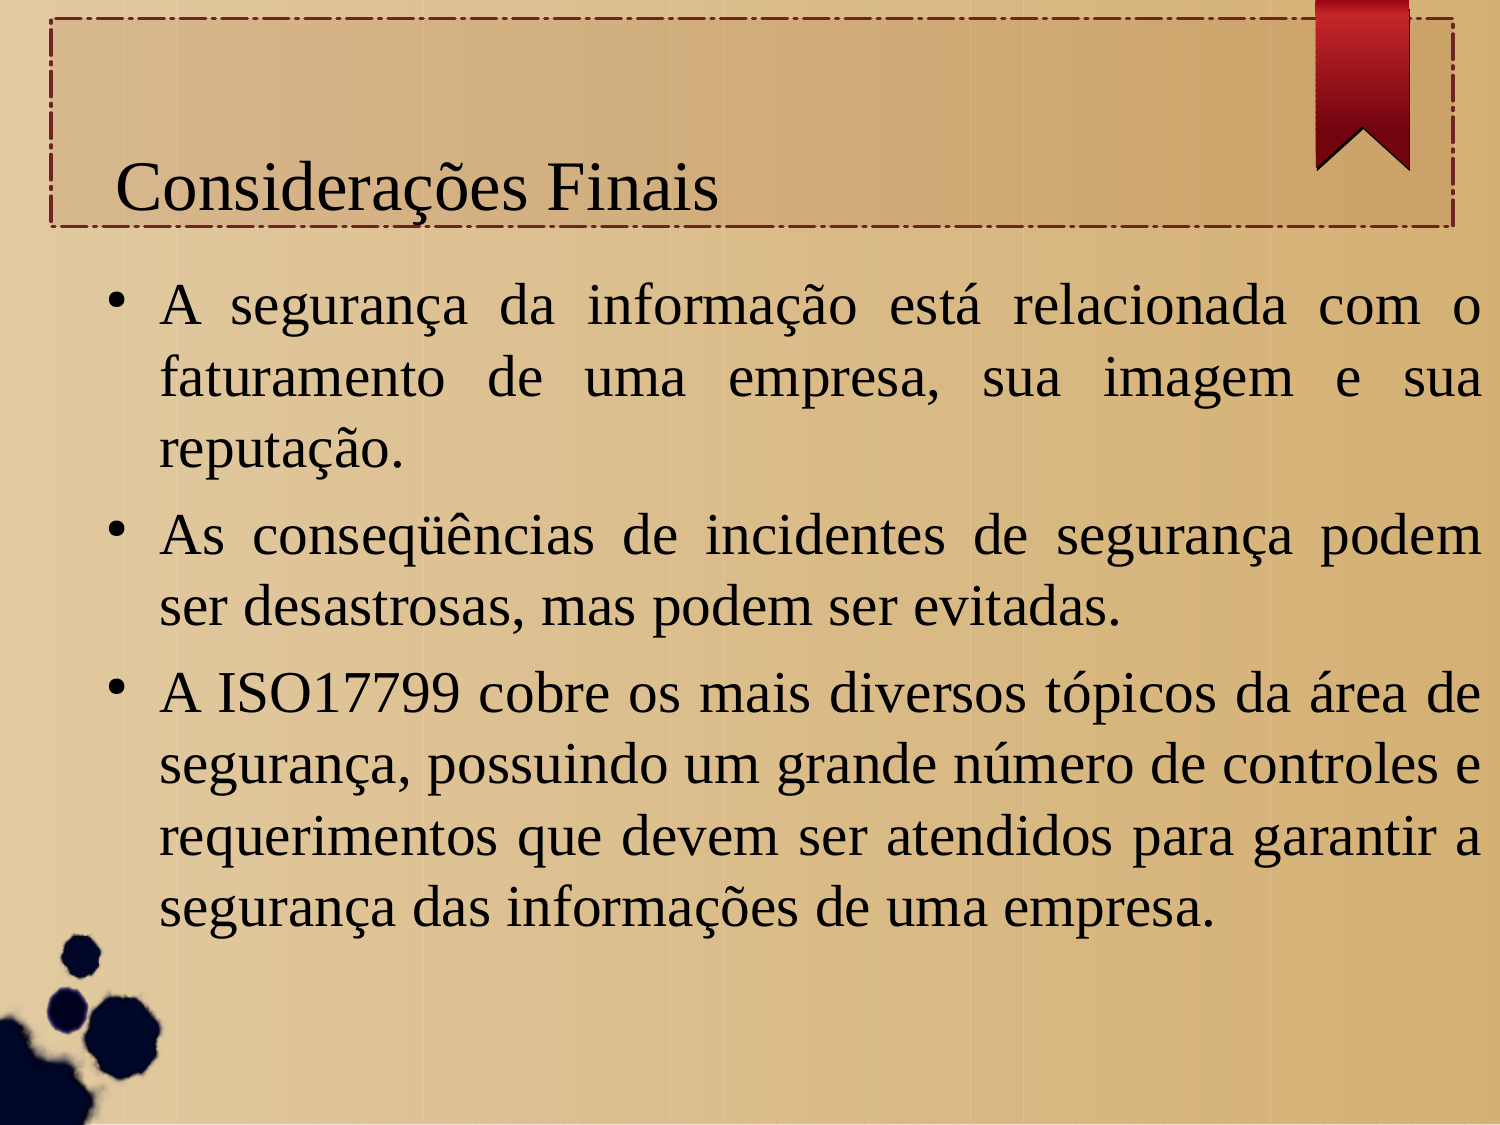

# Considerações Finais
A segurança da informação está relacionada com o faturamento de uma empresa, sua imagem e sua reputação.
As conseqüências de incidentes de segurança podem ser desastrosas, mas podem ser evitadas.
A ISO17799 cobre os mais diversos tópicos da área de segurança, possuindo um grande número de controles e requerimentos que devem ser atendidos para garantir a segurança das informações de uma empresa.